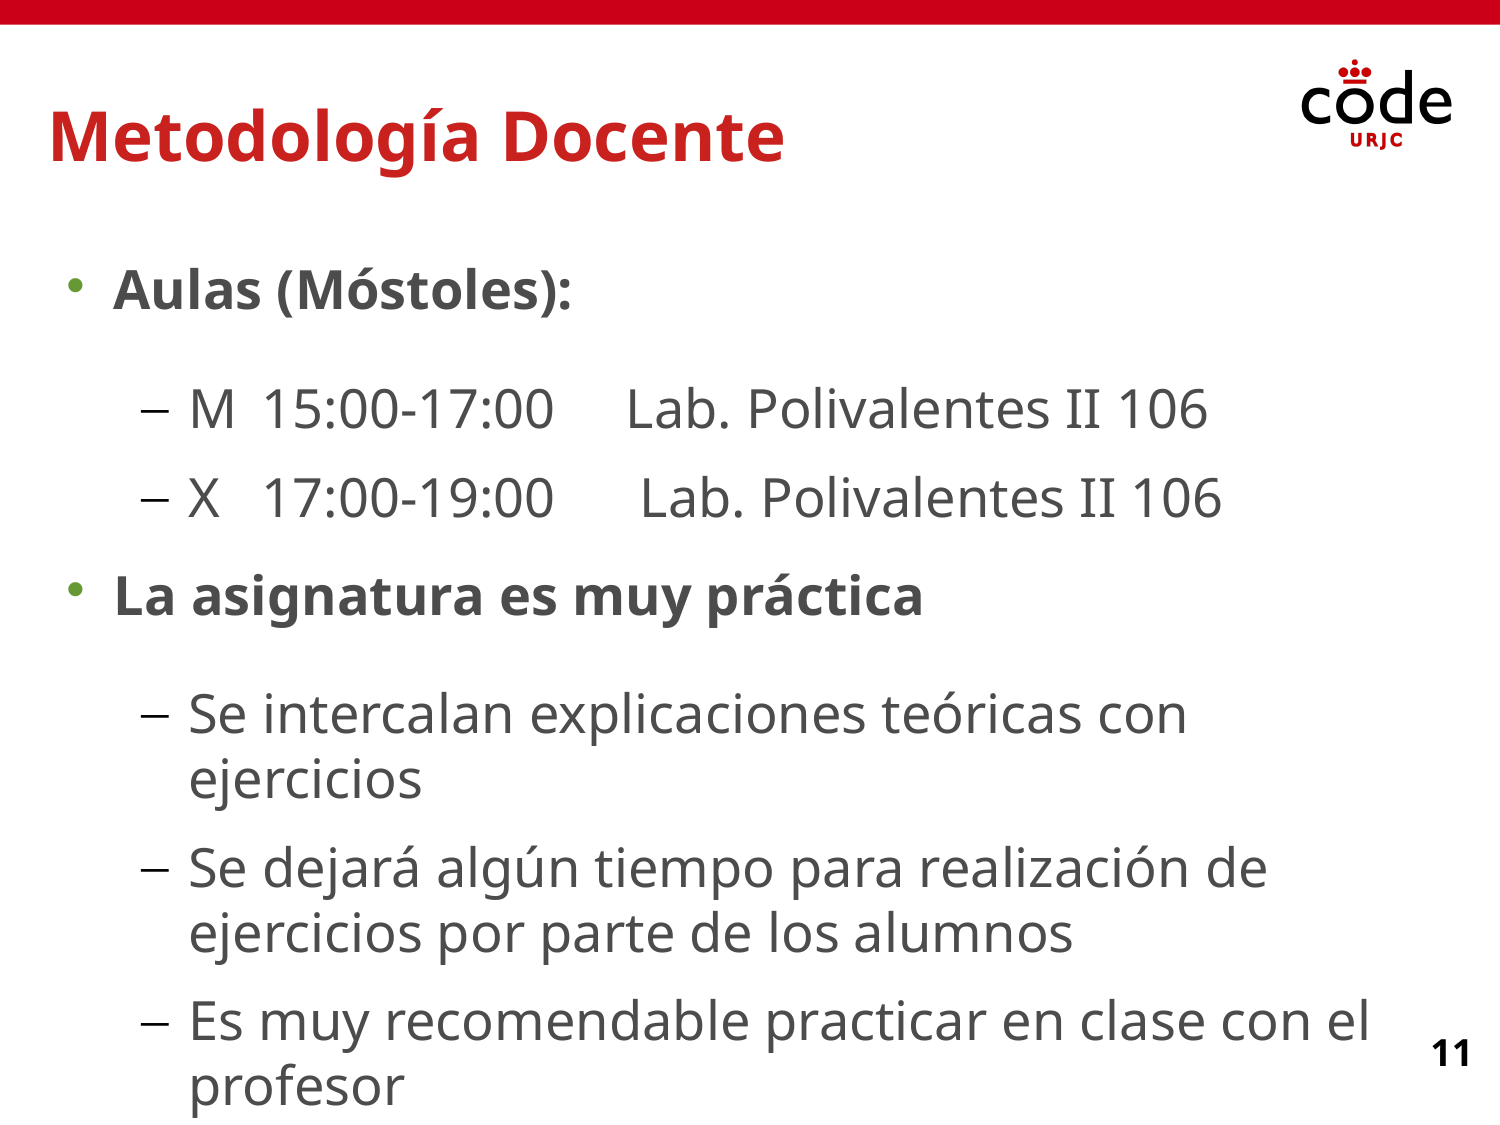

# Metodología Docente
Aulas (Móstoles):
M	15:00-17:00 Lab. Polivalentes II 106
X 17:00-19:00 Lab. Polivalentes II 106
La asignatura es muy práctica
Se intercalan explicaciones teóricas con ejercicios
Se dejará algún tiempo para realización de ejercicios por parte de los alumnos
Es muy recomendable practicar en clase con el profesor
11